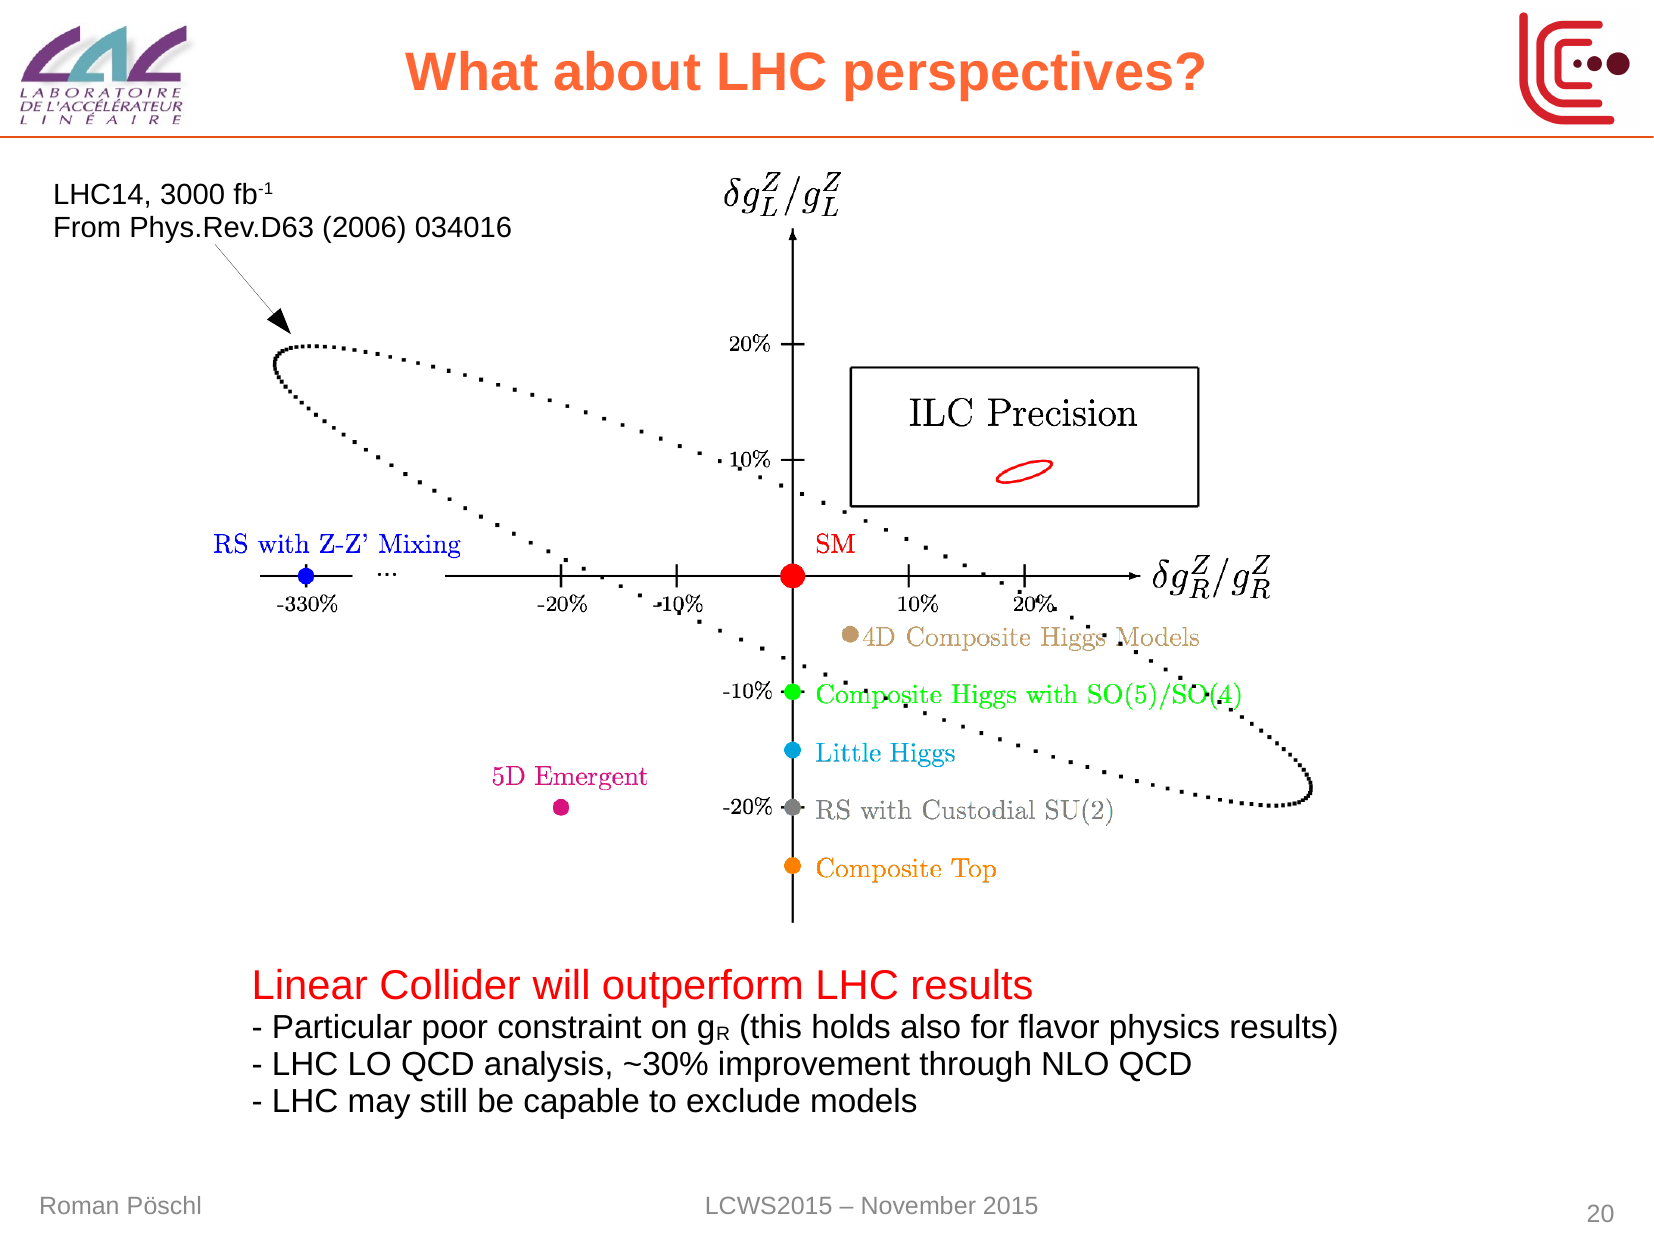

# What about LHC perspectives?
LHC14, 3000 fb-1
From Phys.Rev.D63 (2006) 034016
Linear Collider will outperform LHC results
- Particular poor constraint on gR (this holds also for flavor physics results)
- LHC LO QCD analysis, ~30% improvement through NLO QCD
- LHC may still be capable to exclude models